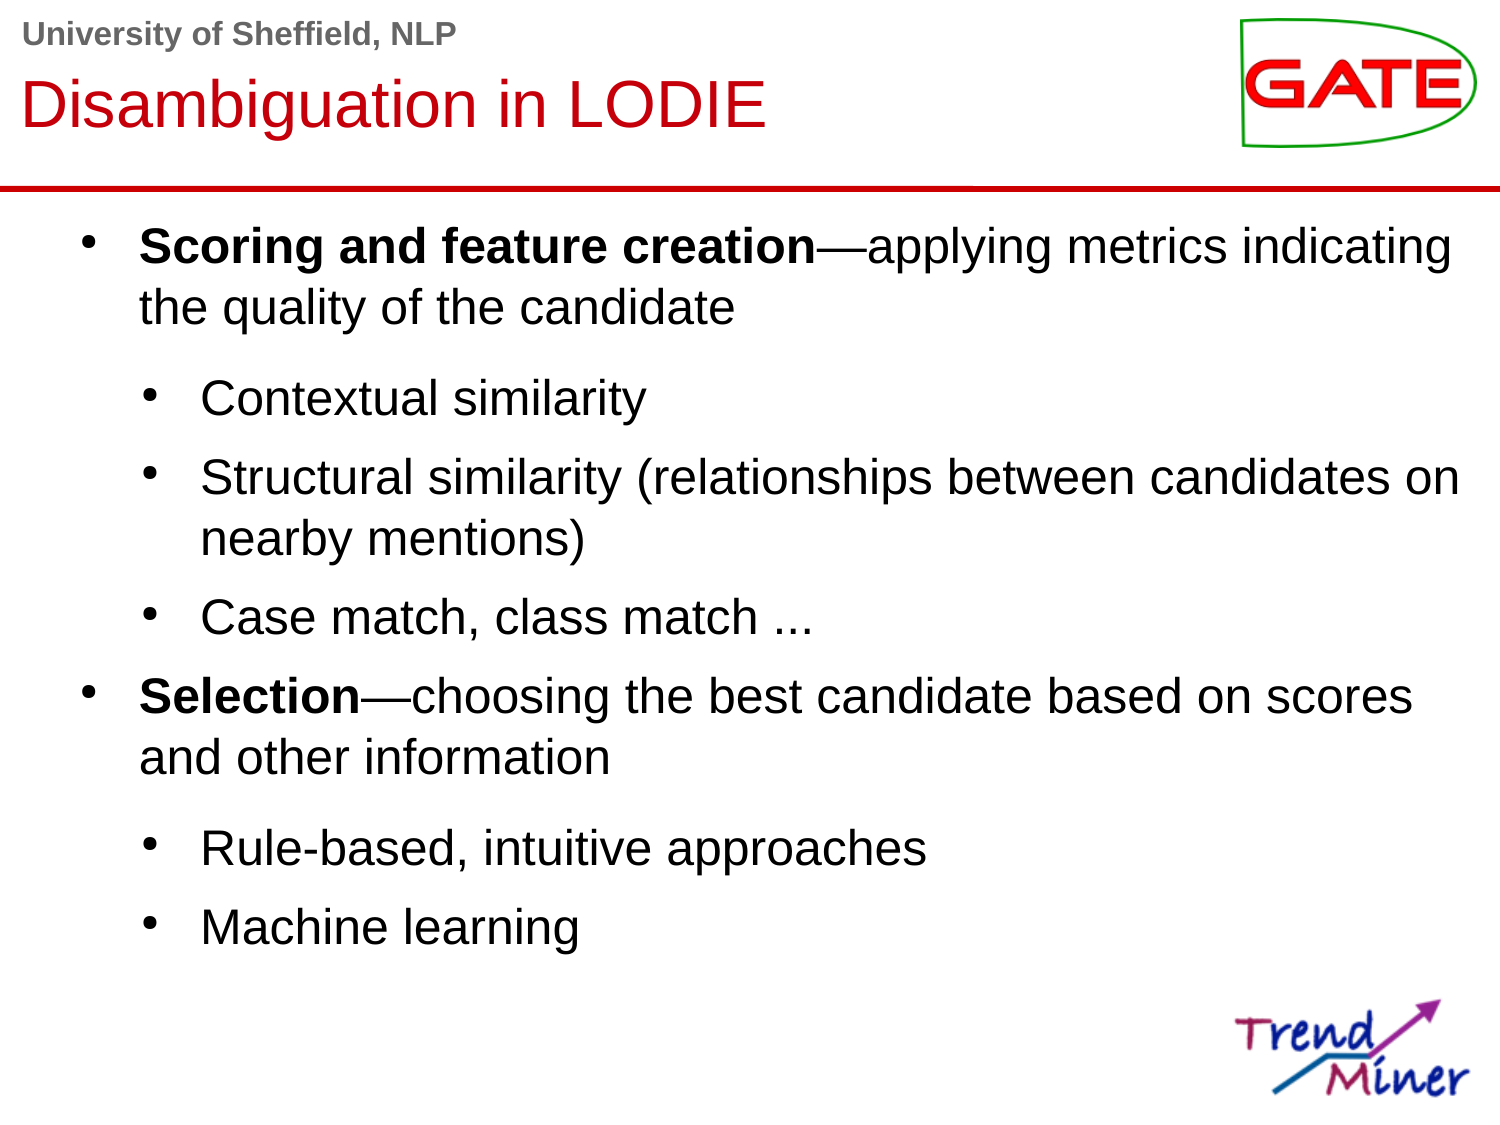

# Disambiguation in LODIE
Scoring and feature creation—applying metrics indicating the quality of the candidate
Contextual similarity
Structural similarity (relationships between candidates on nearby mentions)
Case match, class match ...
Selection—choosing the best candidate based on scores and other information
Rule-based, intuitive approaches
Machine learning